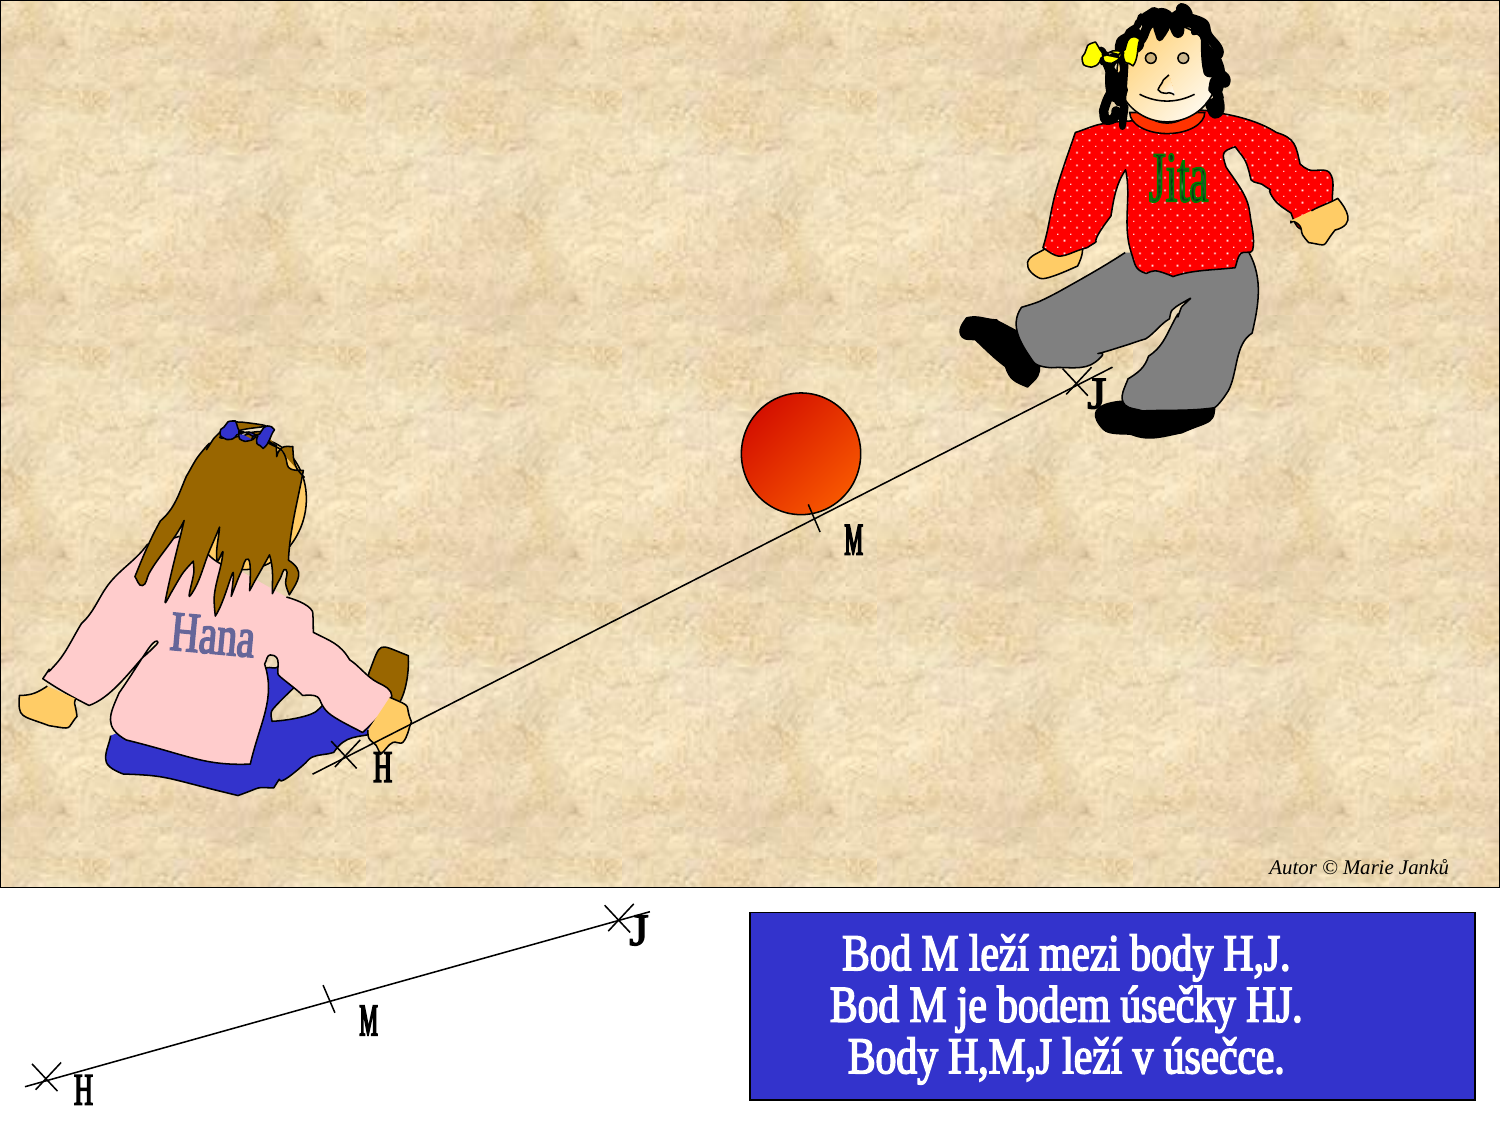

# Bod úsečky, vztah mezi.
Jita
J
Hana
M
H
Autor © Marie Janků
J
M
H
Bod M leží mezi body H,J.
Bod M je bodem úsečky HJ.
Body H,M,J leží v úsečce.